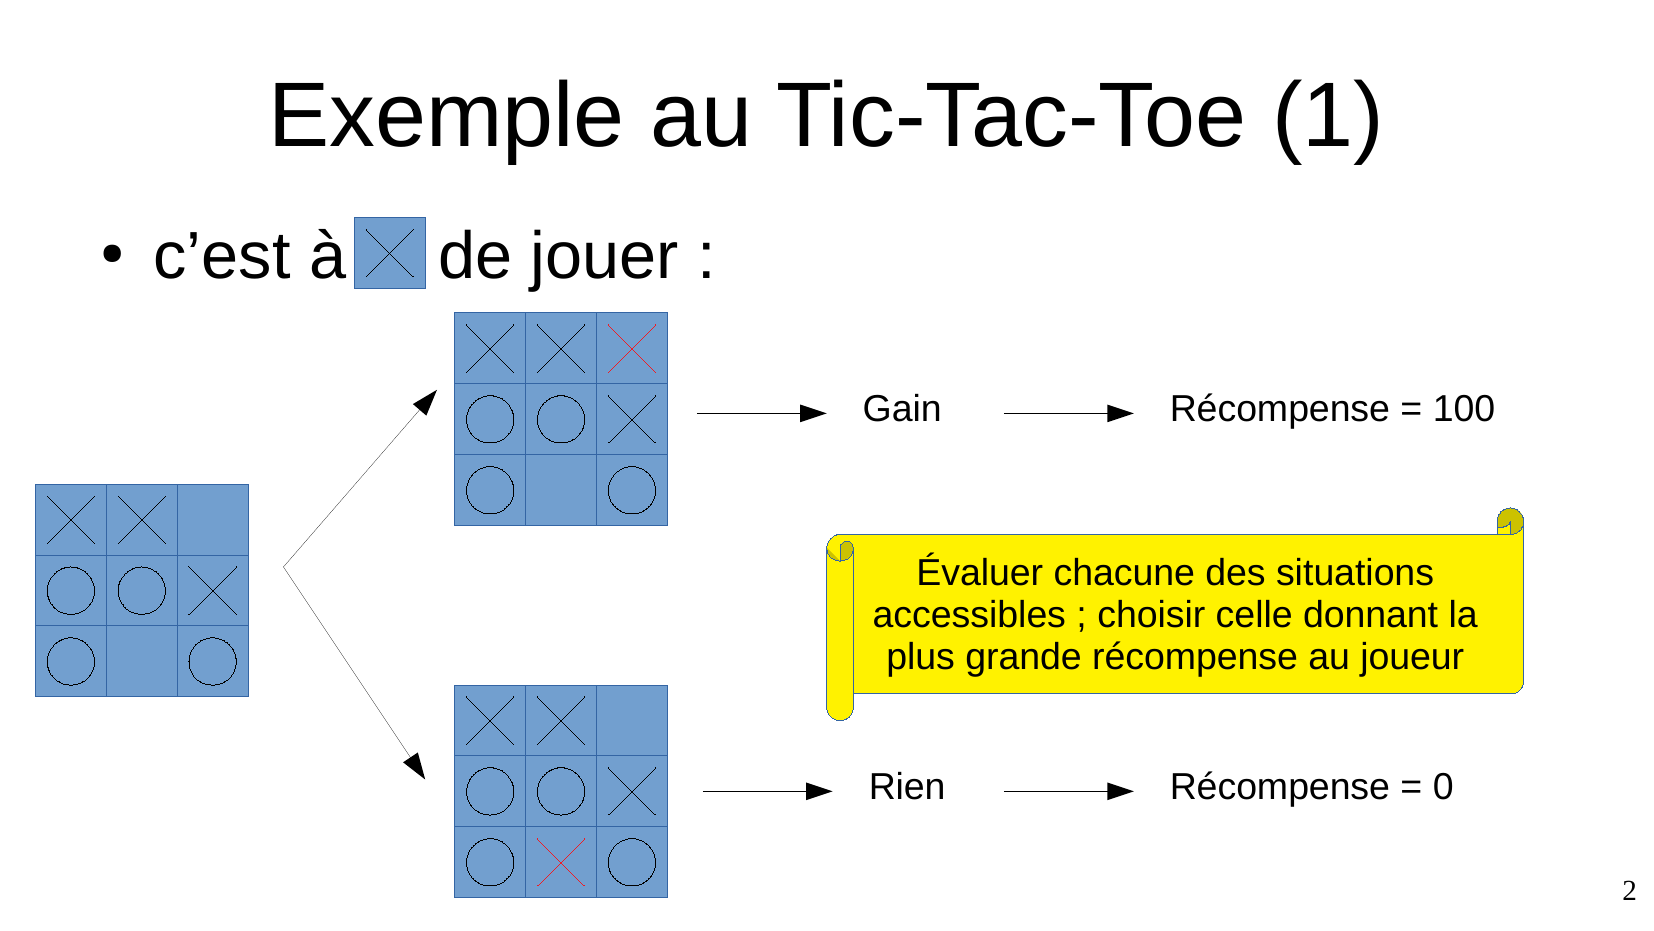

# Exemple au Tic-Tac-Toe (1)
c’est à de jouer :
Gain
Récompense = 100
Évaluer chacune des situations accessibles ; choisir celle donnant la plus grande récompense au joueur
Rien
Récompense = 0
2